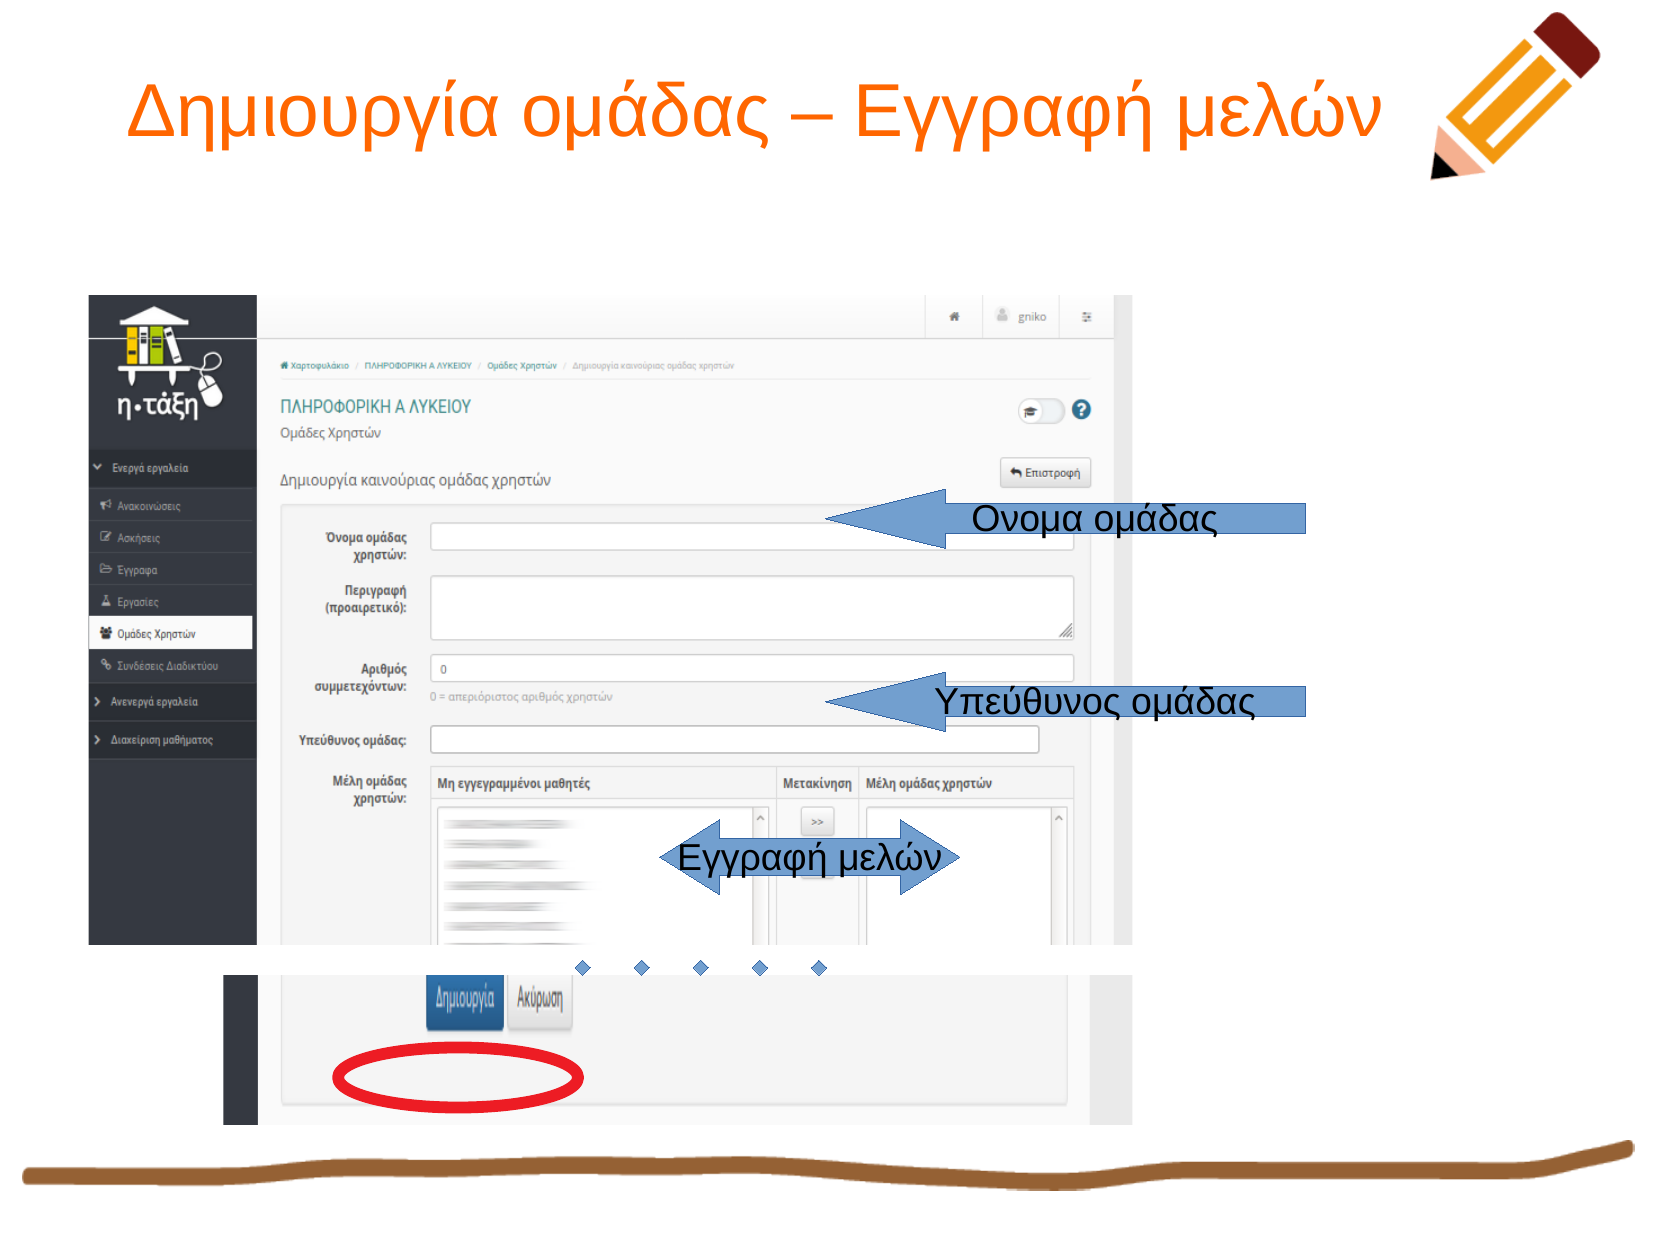

# Δημιουργία ομάδας – Εγγραφή μελών
Ονομα ομάδας
Υπεύθυνος ομάδας
Εγγραφή μελών